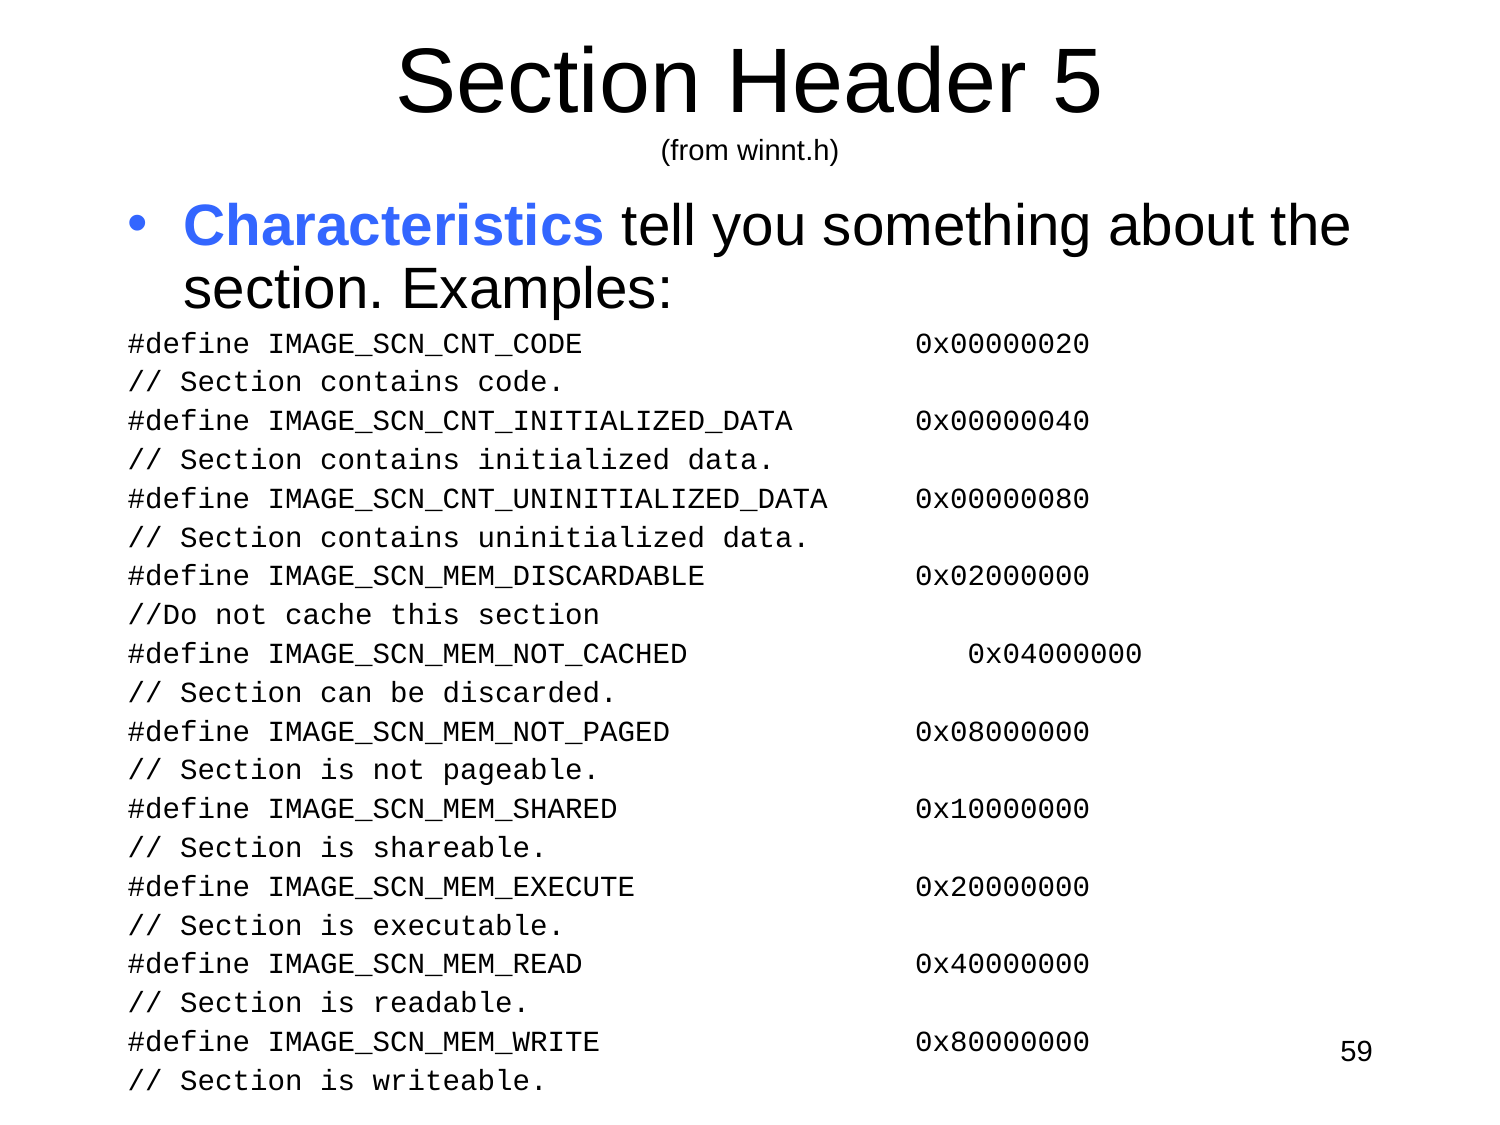

# Section Header 5 (from winnt.h)
Characteristics tell you something about the section. Examples:
#define IMAGE_SCN_CNT_CODE 0x00000020
// Section contains code.
#define IMAGE_SCN_CNT_INITIALIZED_DATA 0x00000040
// Section contains initialized data.
#define IMAGE_SCN_CNT_UNINITIALIZED_DATA 0x00000080
// Section contains uninitialized data.
#define IMAGE_SCN_MEM_DISCARDABLE 0x02000000
//Do not cache this section
#define IMAGE_SCN_MEM_NOT_CACHED 0x04000000
// Section can be discarded.
#define IMAGE_SCN_MEM_NOT_PAGED 0x08000000
// Section is not pageable.
#define IMAGE_SCN_MEM_SHARED 0x10000000
// Section is shareable.
#define IMAGE_SCN_MEM_EXECUTE 0x20000000
// Section is executable.
#define IMAGE_SCN_MEM_READ 0x40000000
// Section is readable.
#define IMAGE_SCN_MEM_WRITE 0x80000000
// Section is writeable.